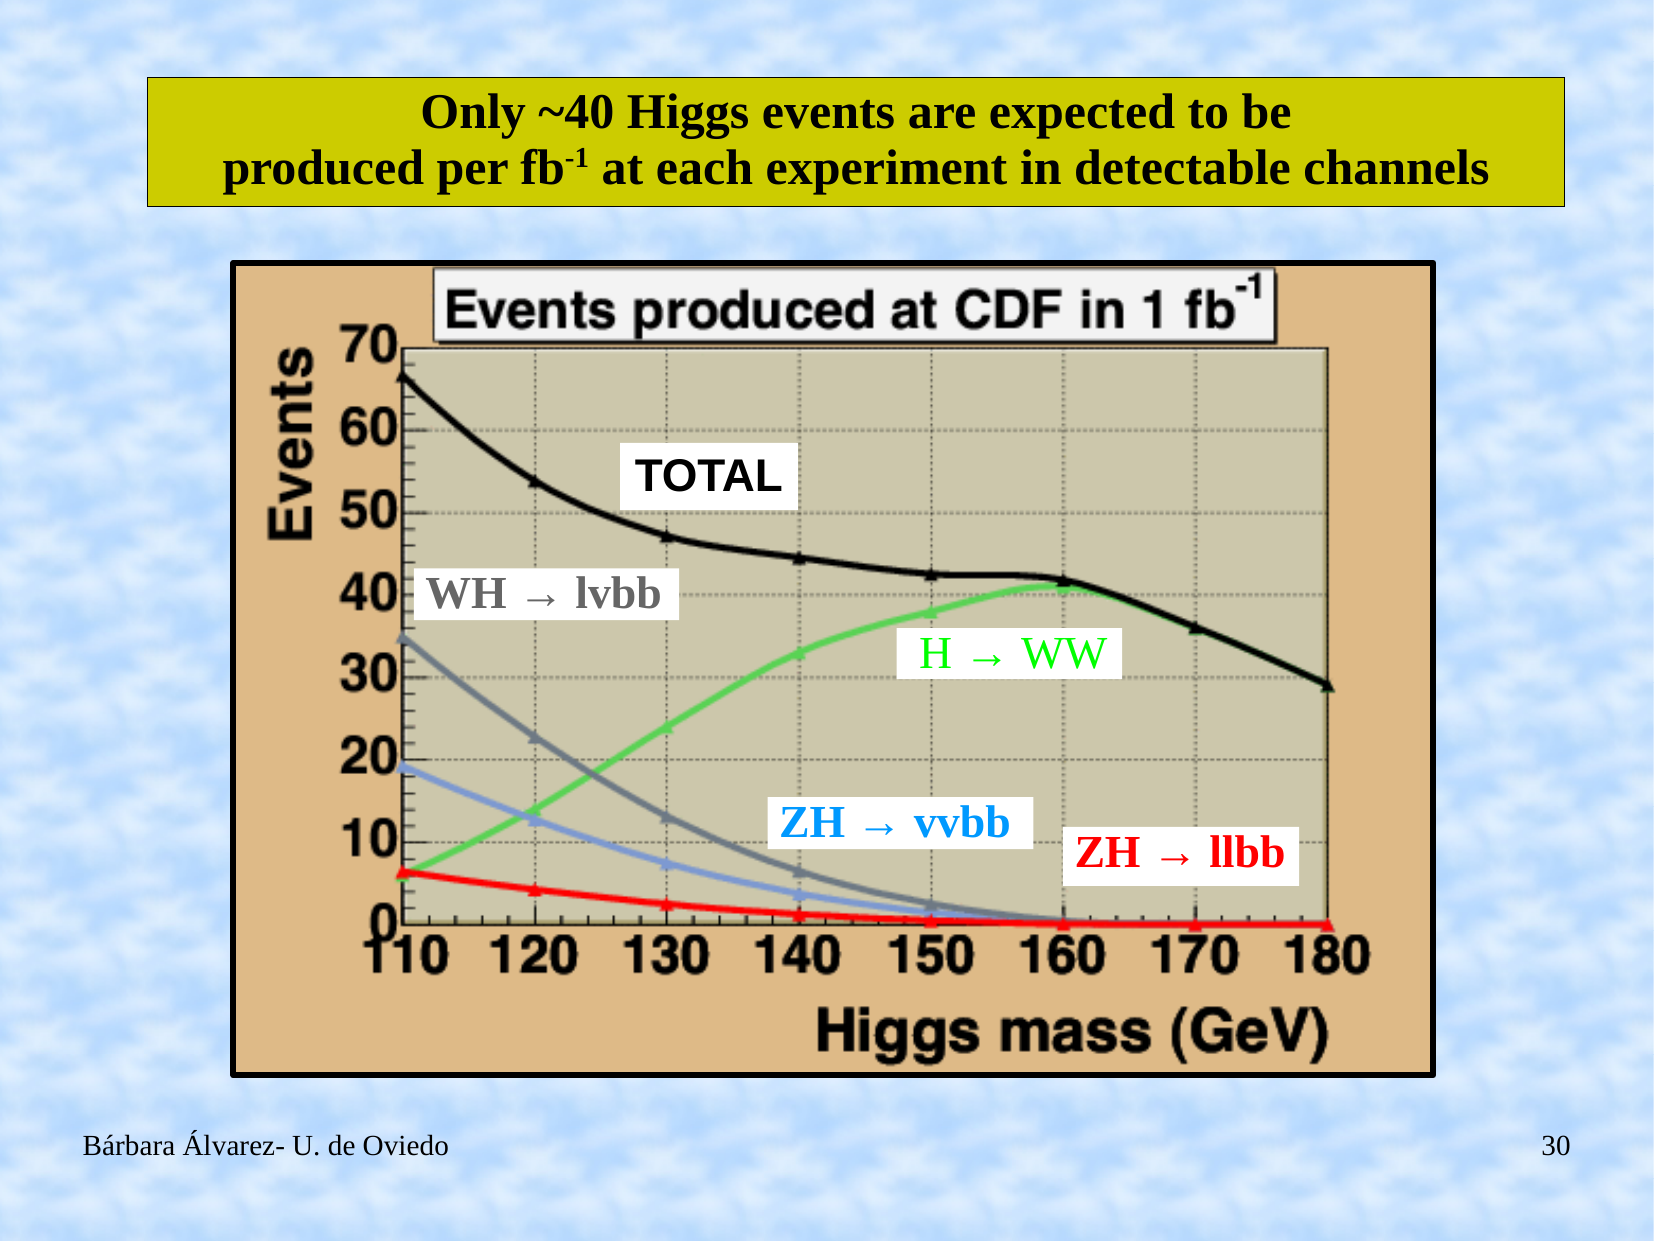

Only ~40 Higgs events are expected to be
produced per fb-1 at each experiment in detectable channels
TOTAL
 WH → lvbb
 H → WW
 ZH → vvbb
 ZH → llbb
Bárbara Álvarez- U. de Oviedo
30